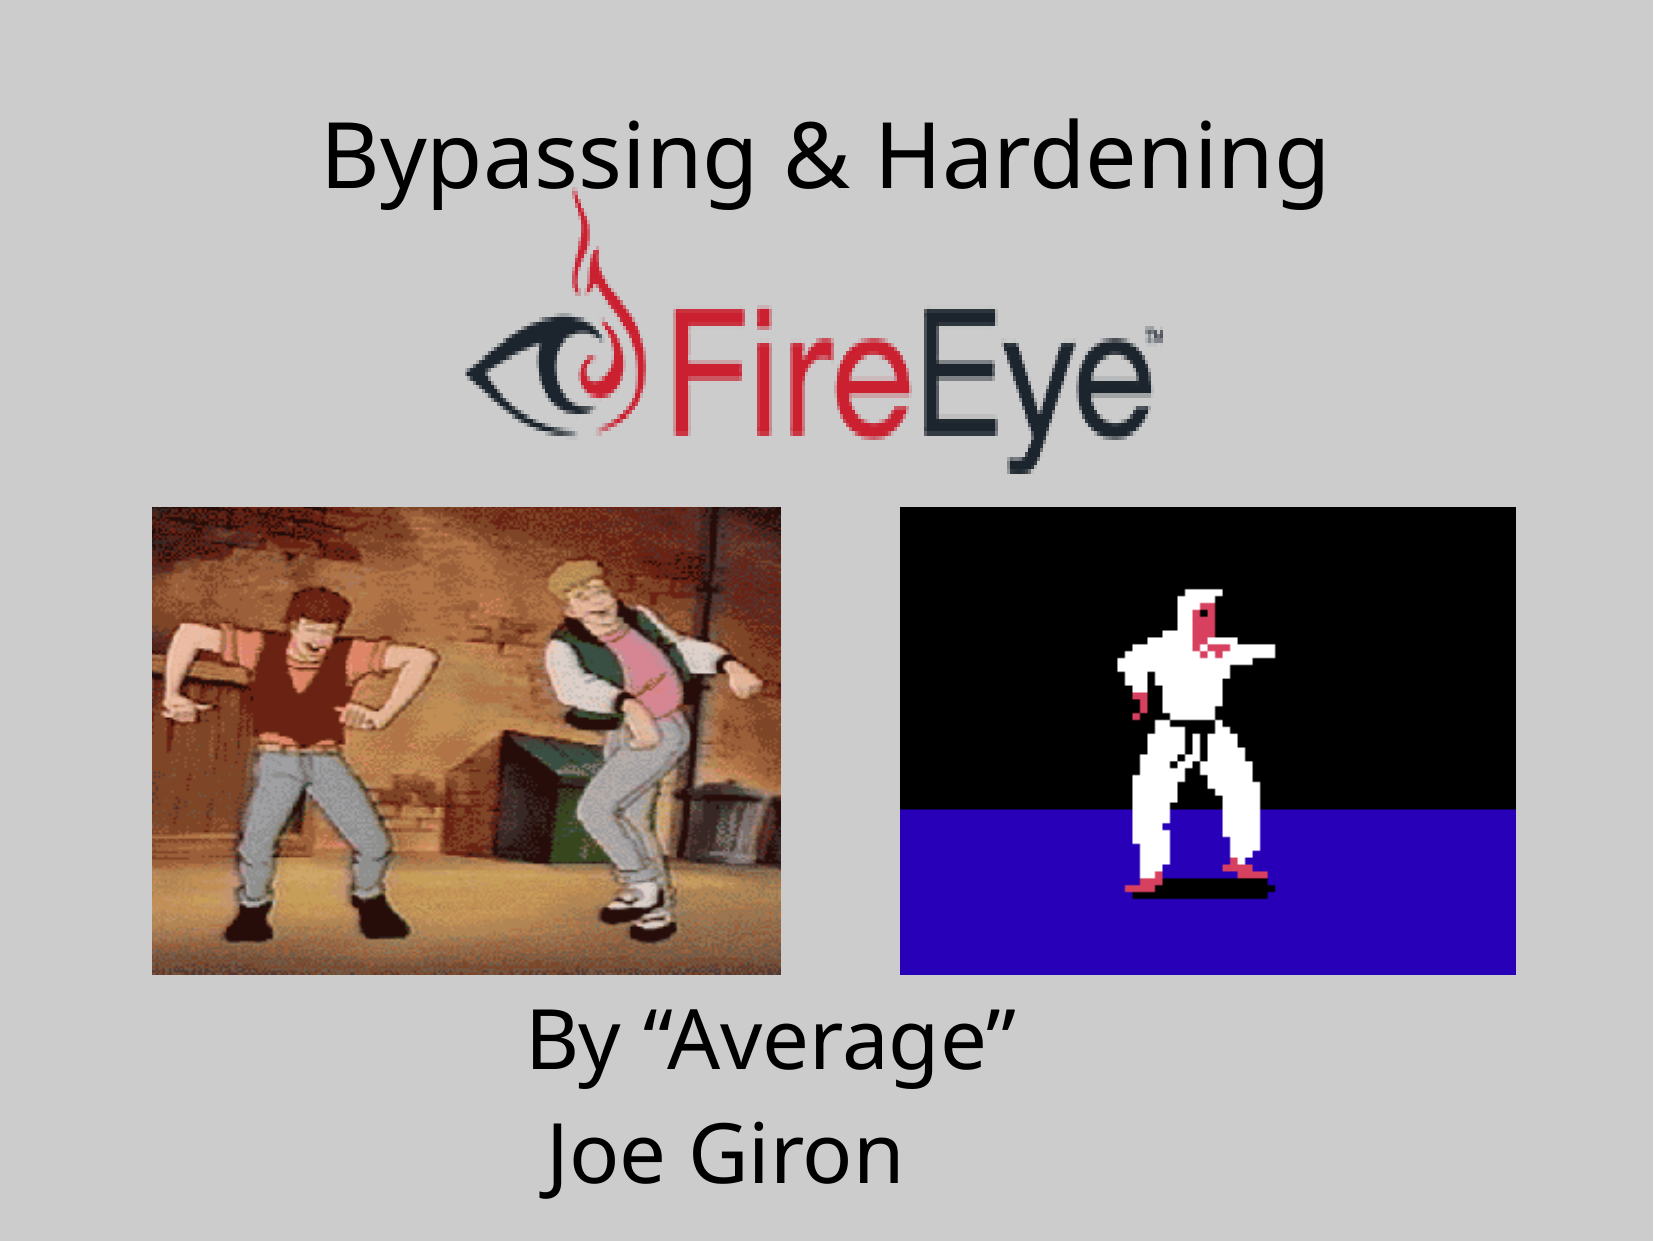

# Bypassing & Hardening
By “Average”
 Joe Giron